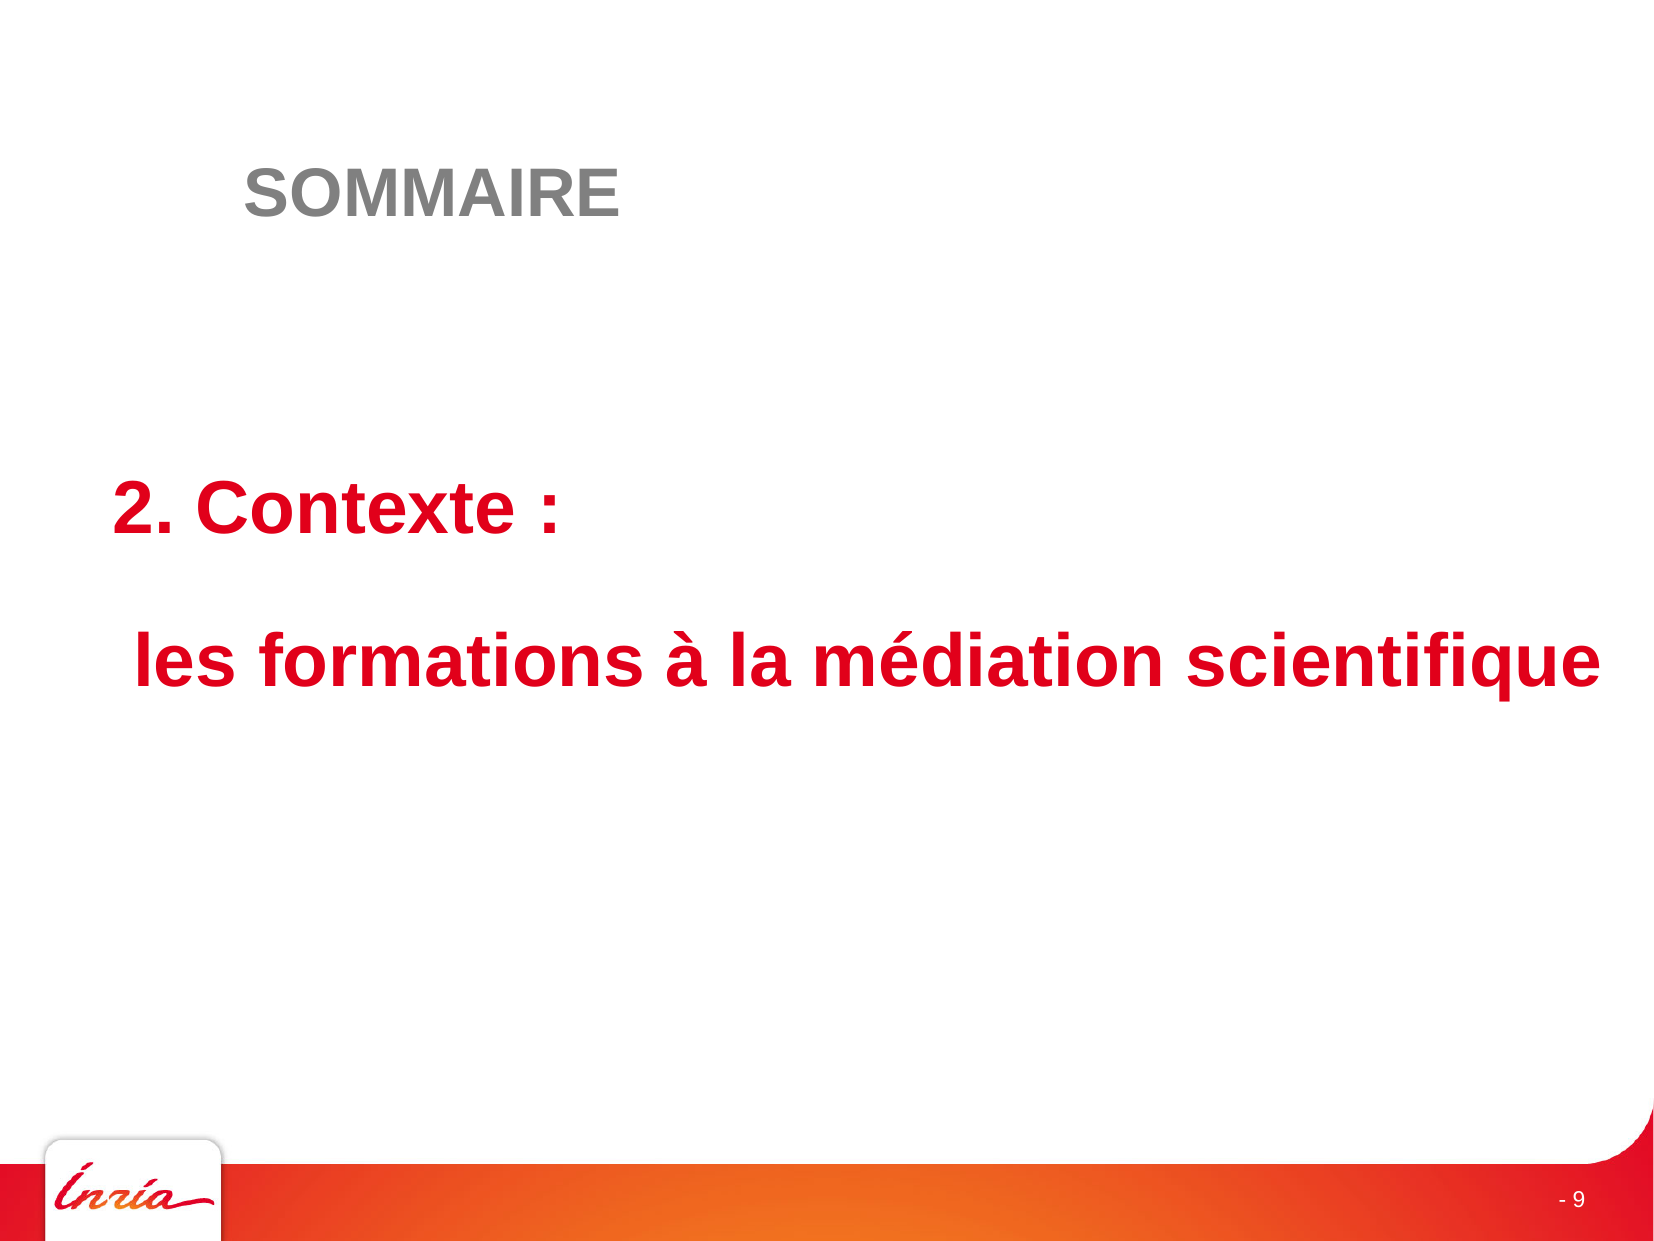

SOMMAIRE
# 2. Contexte : les formations à la médiation scientifique